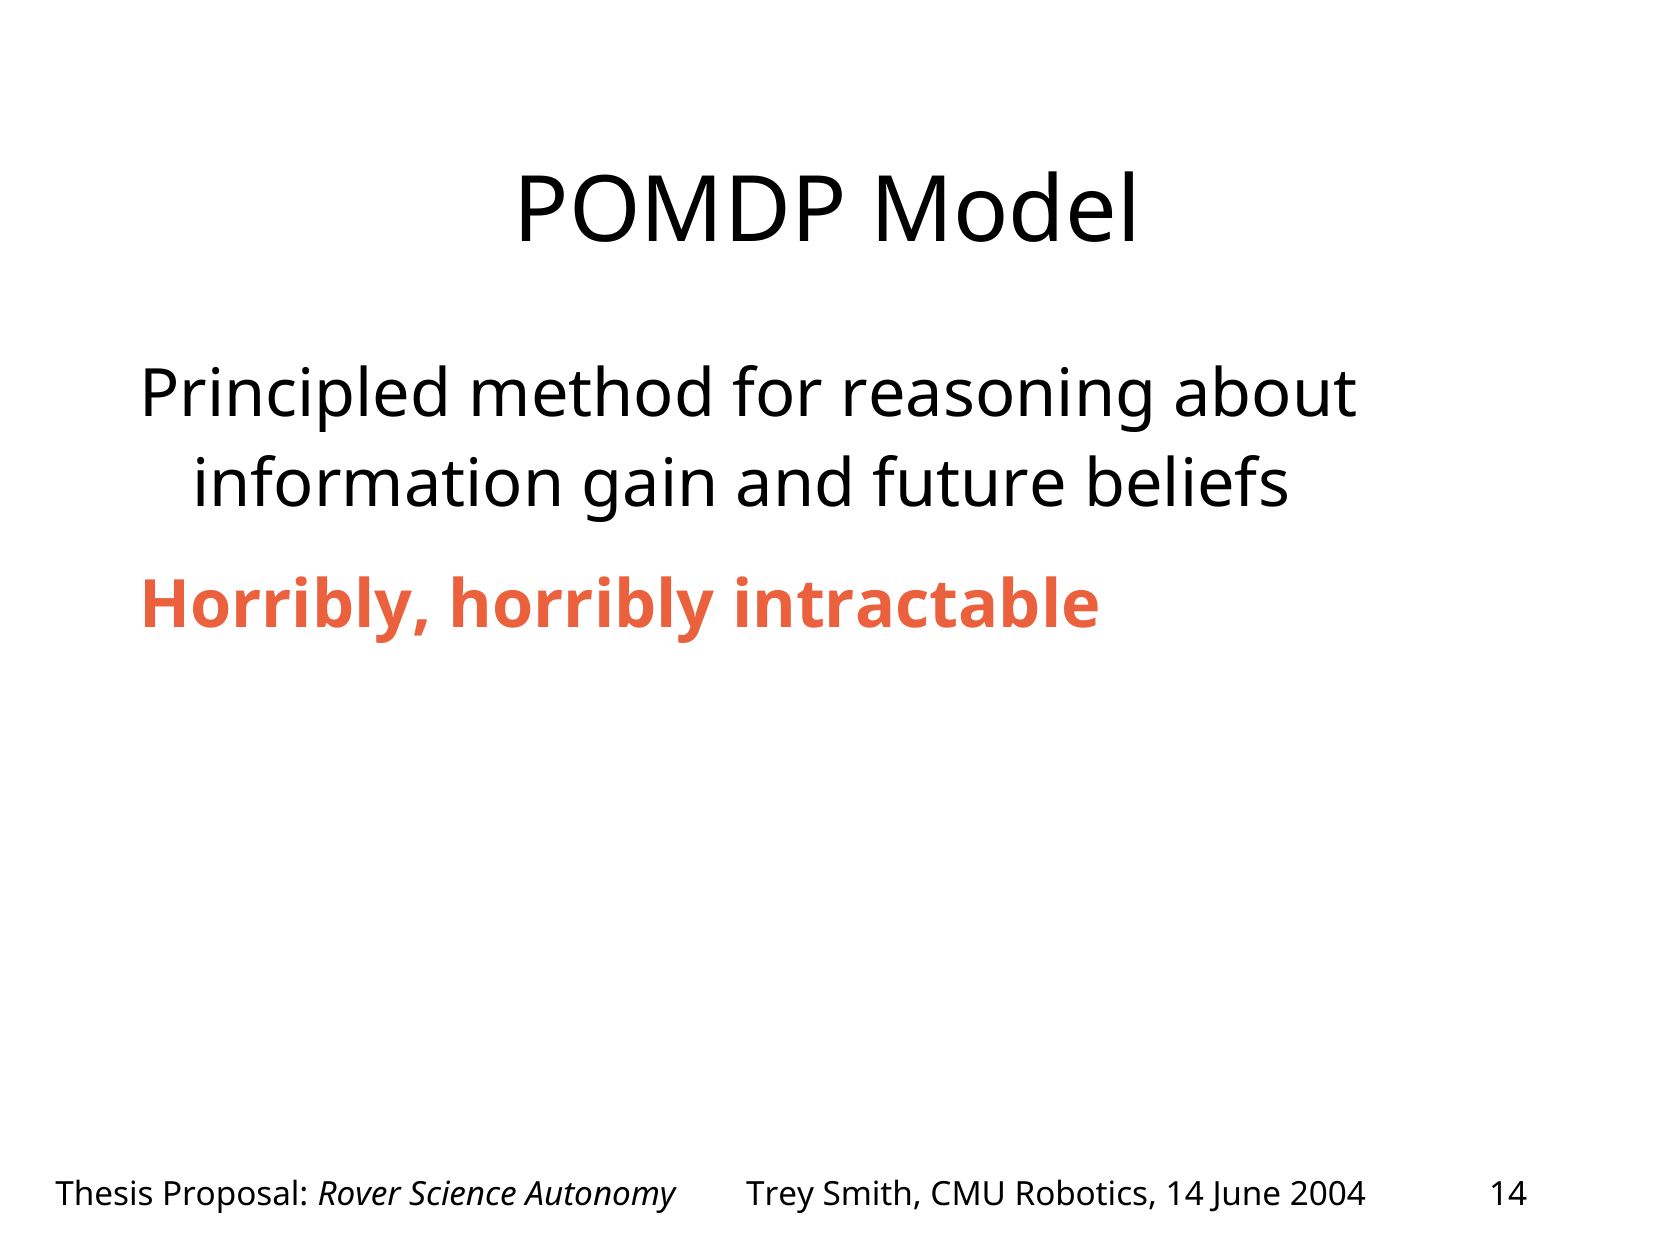

# POMDP Model
Principled method for reasoning about information gain and future beliefs
Horribly, horribly intractable